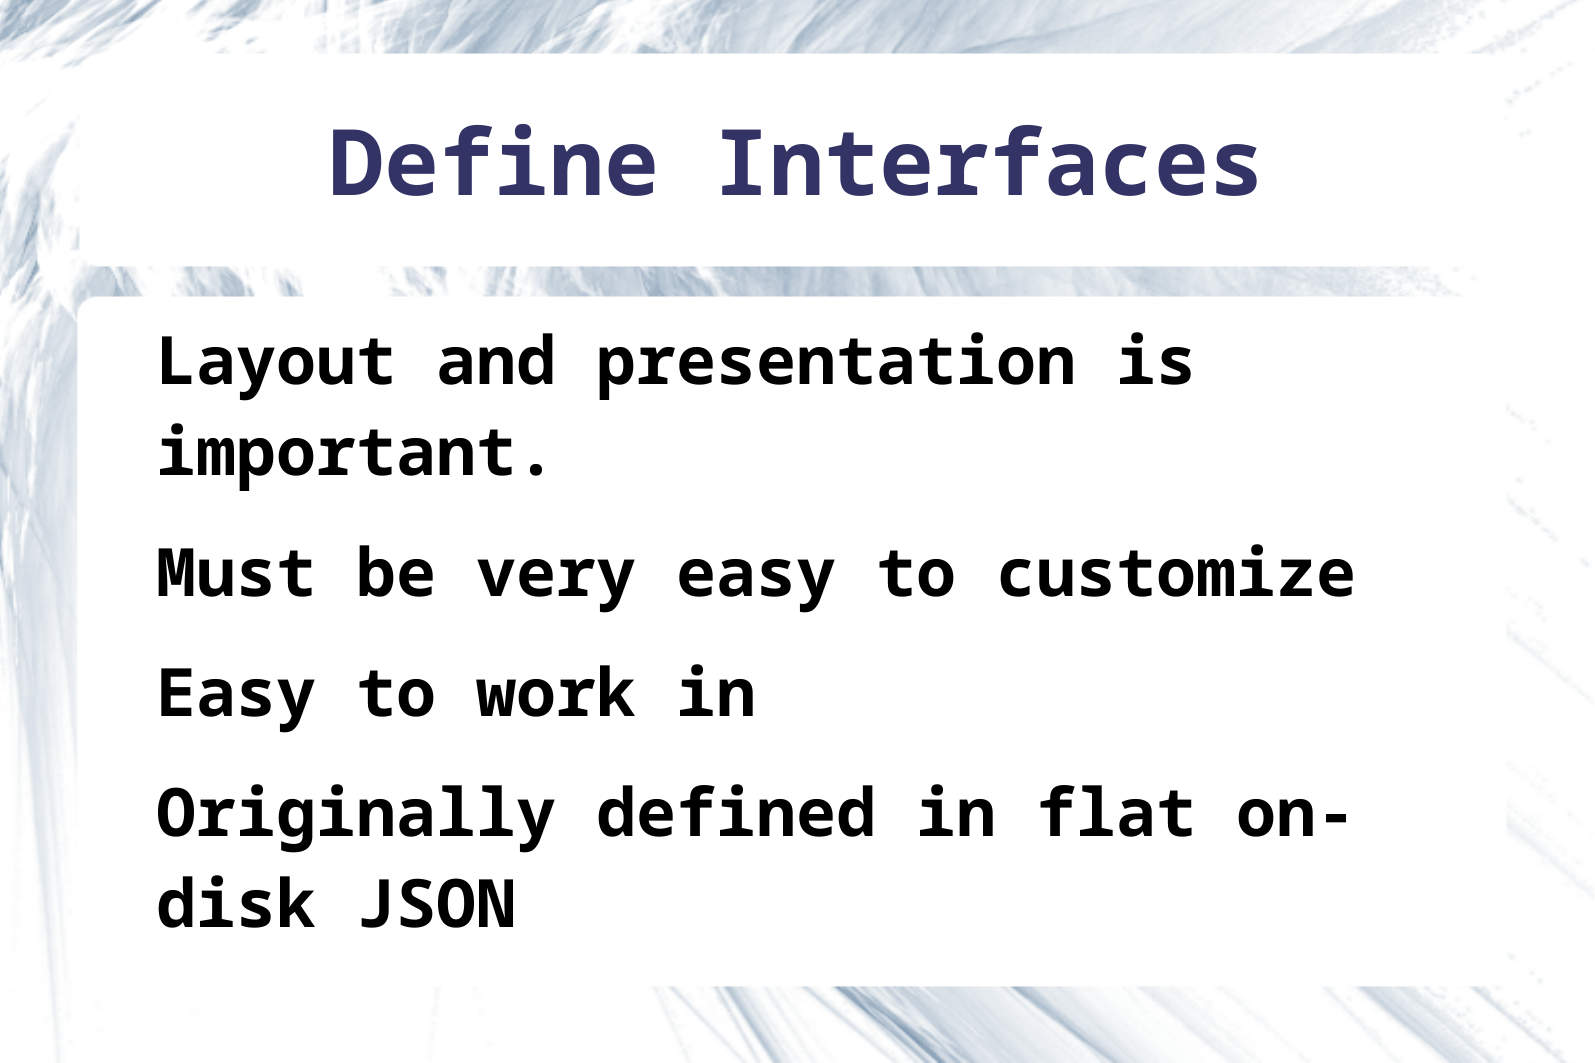

# Define Interfaces
Layout and presentation is important.
Must be very easy to customize
Easy to work in
Originally defined in flat on-disk JSON